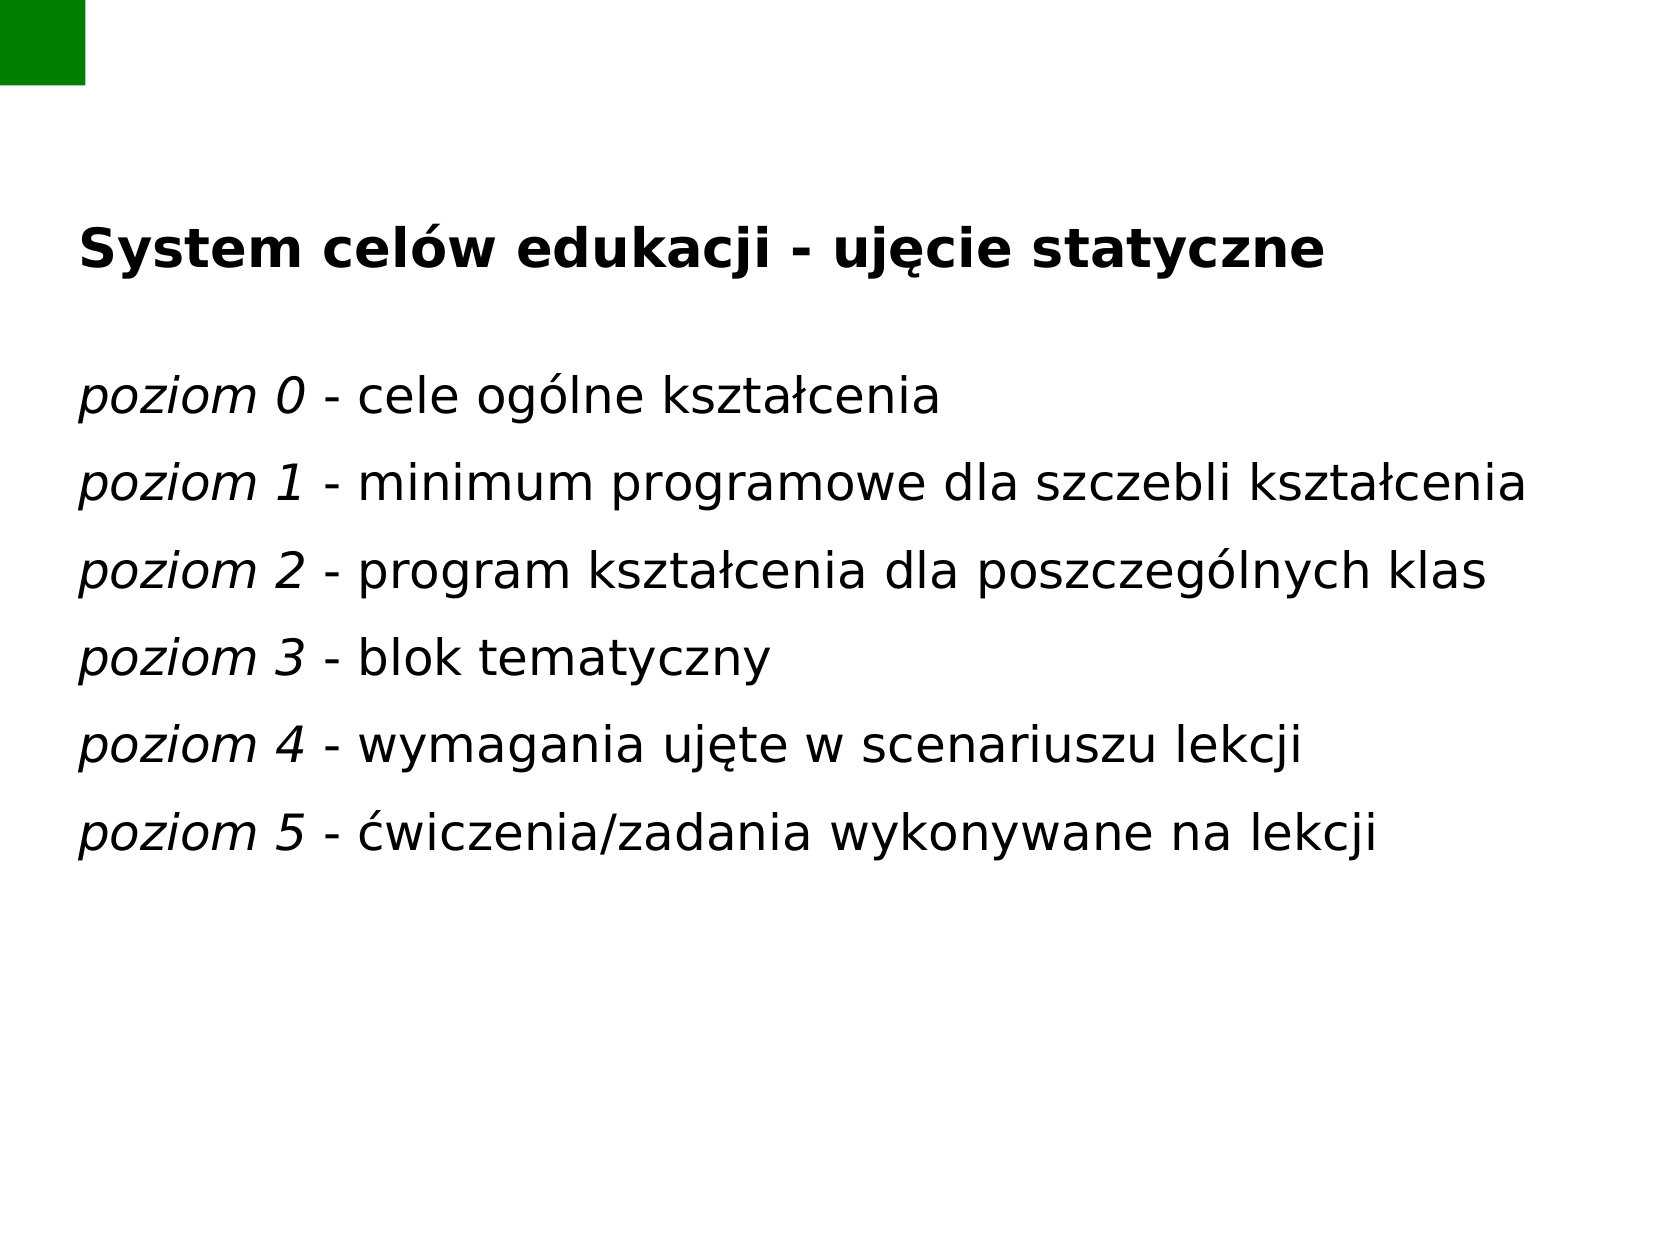

System celów edukacji - ujęcie statyczne
poziom 0 - cele ogólne kształcenia
poziom 1 - minimum programowe dla szczebli kształcenia
poziom 2 - program kształcenia dla poszczególnych klas
poziom 3 - blok tematyczny
poziom 4 - wymagania ujęte w scenariuszu lekcji
poziom 5 - ćwiczenia/zadania wykonywane na lekcji